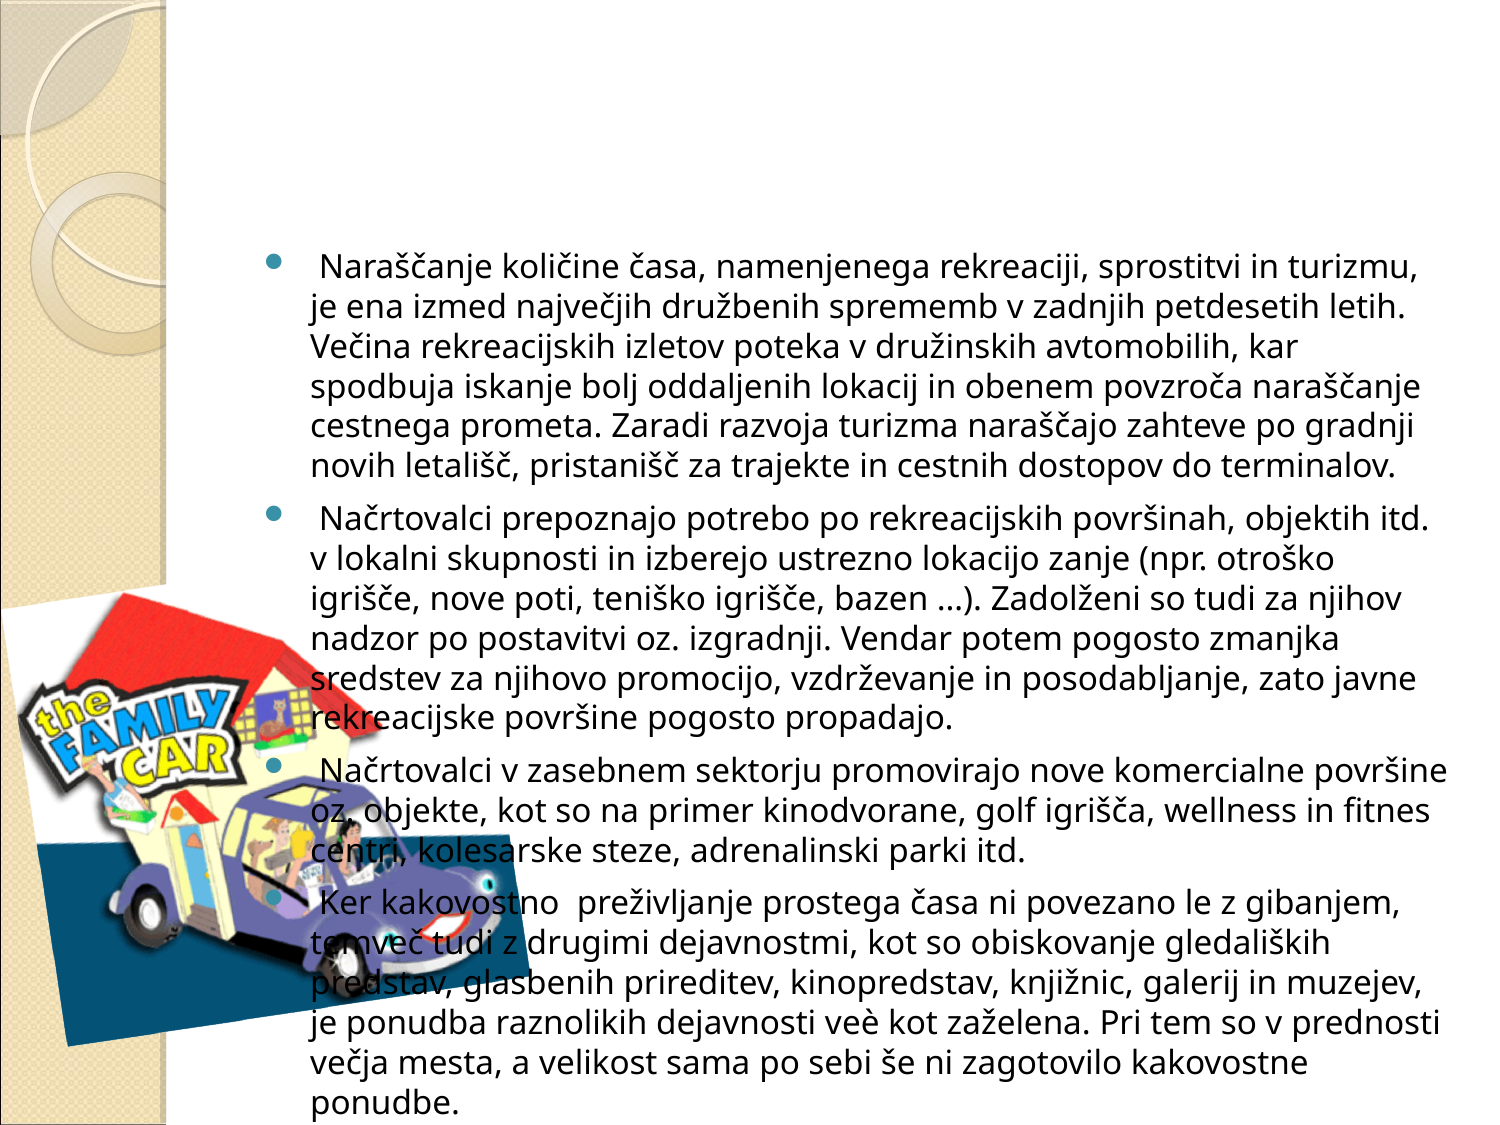

#
 Naraščanje količine časa, namenjenega rekreaciji, sprostitvi in turizmu, je ena izmed največjih družbenih sprememb v zadnjih petdesetih letih. Večina rekreacijskih izletov poteka v družinskih avtomobilih, kar spodbuja iskanje bolj oddaljenih lokacij in obenem povzroča naraščanje cestnega prometa. Zaradi razvoja turizma naraščajo zahteve po gradnji novih letališč, pristanišč za trajekte in cestnih dostopov do terminalov.
 Načrtovalci prepoznajo potrebo po rekreacijskih površinah, objektih itd. v lokalni skupnosti in izberejo ustrezno lokacijo zanje (npr. otroško igrišče, nove poti, teniško igrišče, bazen …). Zadolženi so tudi za njihov nadzor po postavitvi oz. izgradnji. Vendar potem pogosto zmanjka sredstev za njihovo promocijo, vzdrževanje in posodabljanje, zato javne rekreacijske površine pogosto propadajo.
 Načrtovalci v zasebnem sektorju promovirajo nove komercialne površine oz. objekte, kot so na primer kinodvorane, golf igrišča, wellness in fitnes centri, kolesarske steze, adrenalinski parki itd.
 Ker kakovostno preživljanje prostega časa ni povezano le z gibanjem, temveč tudi z drugimi dejavnostmi, kot so obiskovanje gledaliških predstav, glasbenih prireditev, kinopredstav, knjižnic, galerij in muzejev, je ponudba raznolikih dejavnosti veè kot zaželena. Pri tem so v prednosti večja mesta, a velikost sama po sebi še ni zagotovilo kakovostne ponudbe.